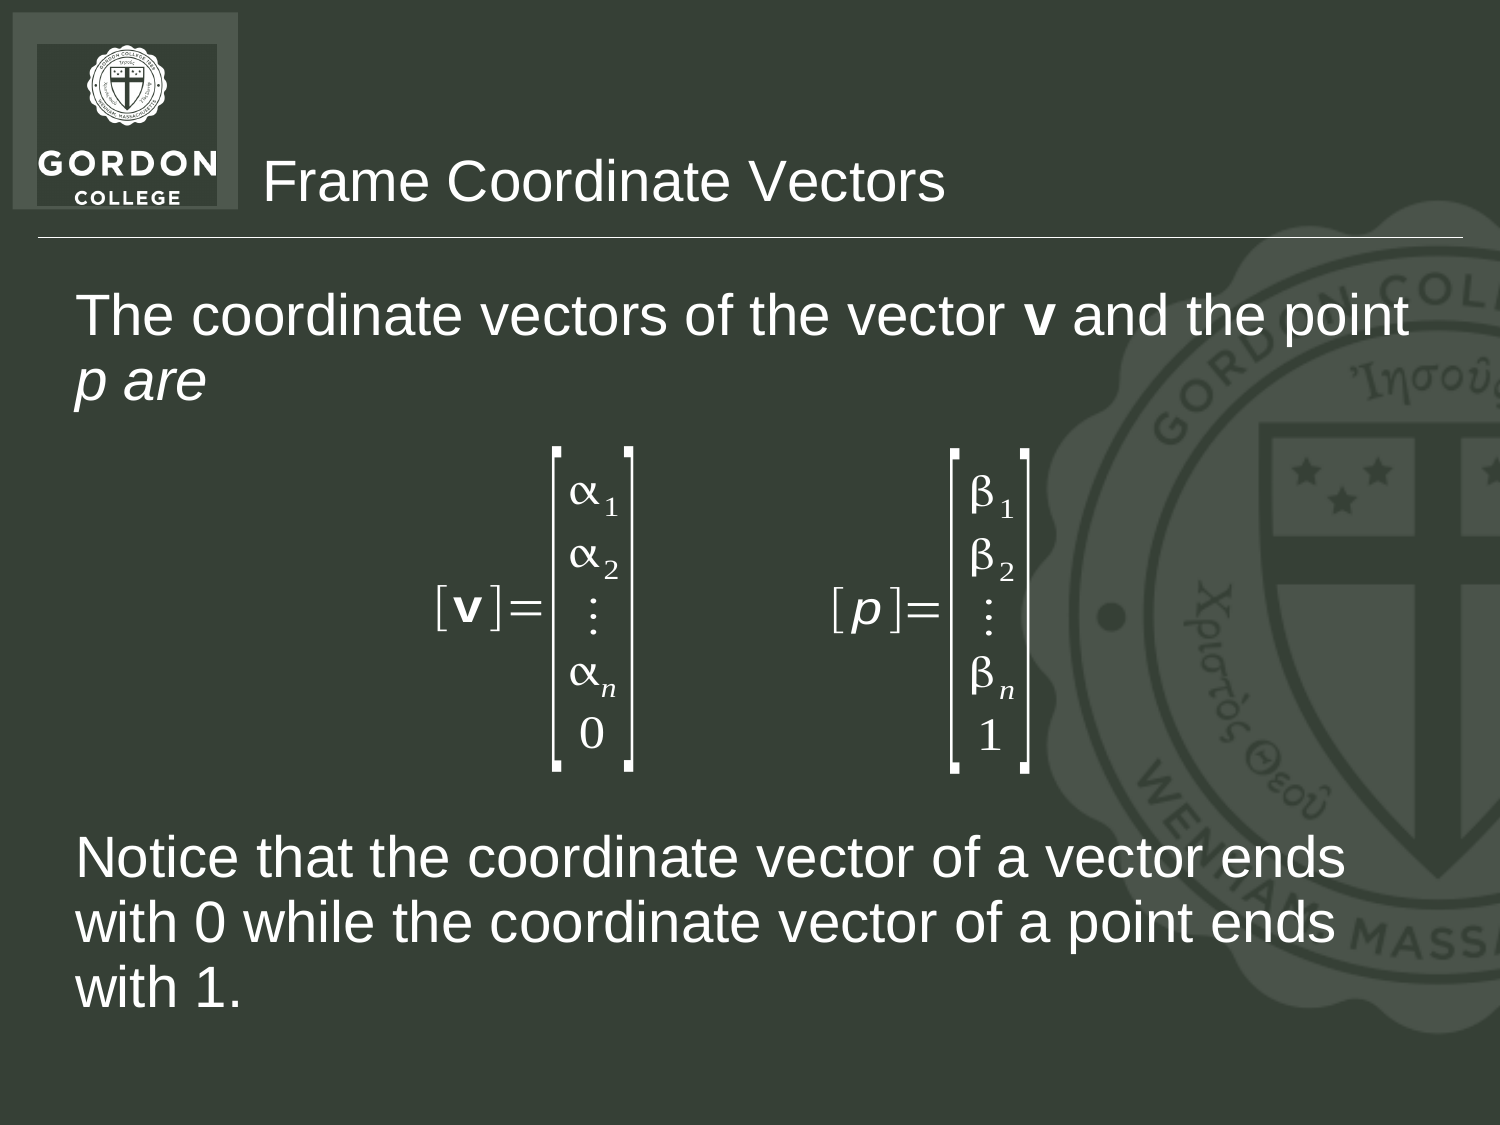

# Frame Coordinate Vectors
The coordinate vectors of the vector v and the point p are
Notice that the coordinate vector of a vector ends with 0 while the coordinate vector of a point ends with 1.